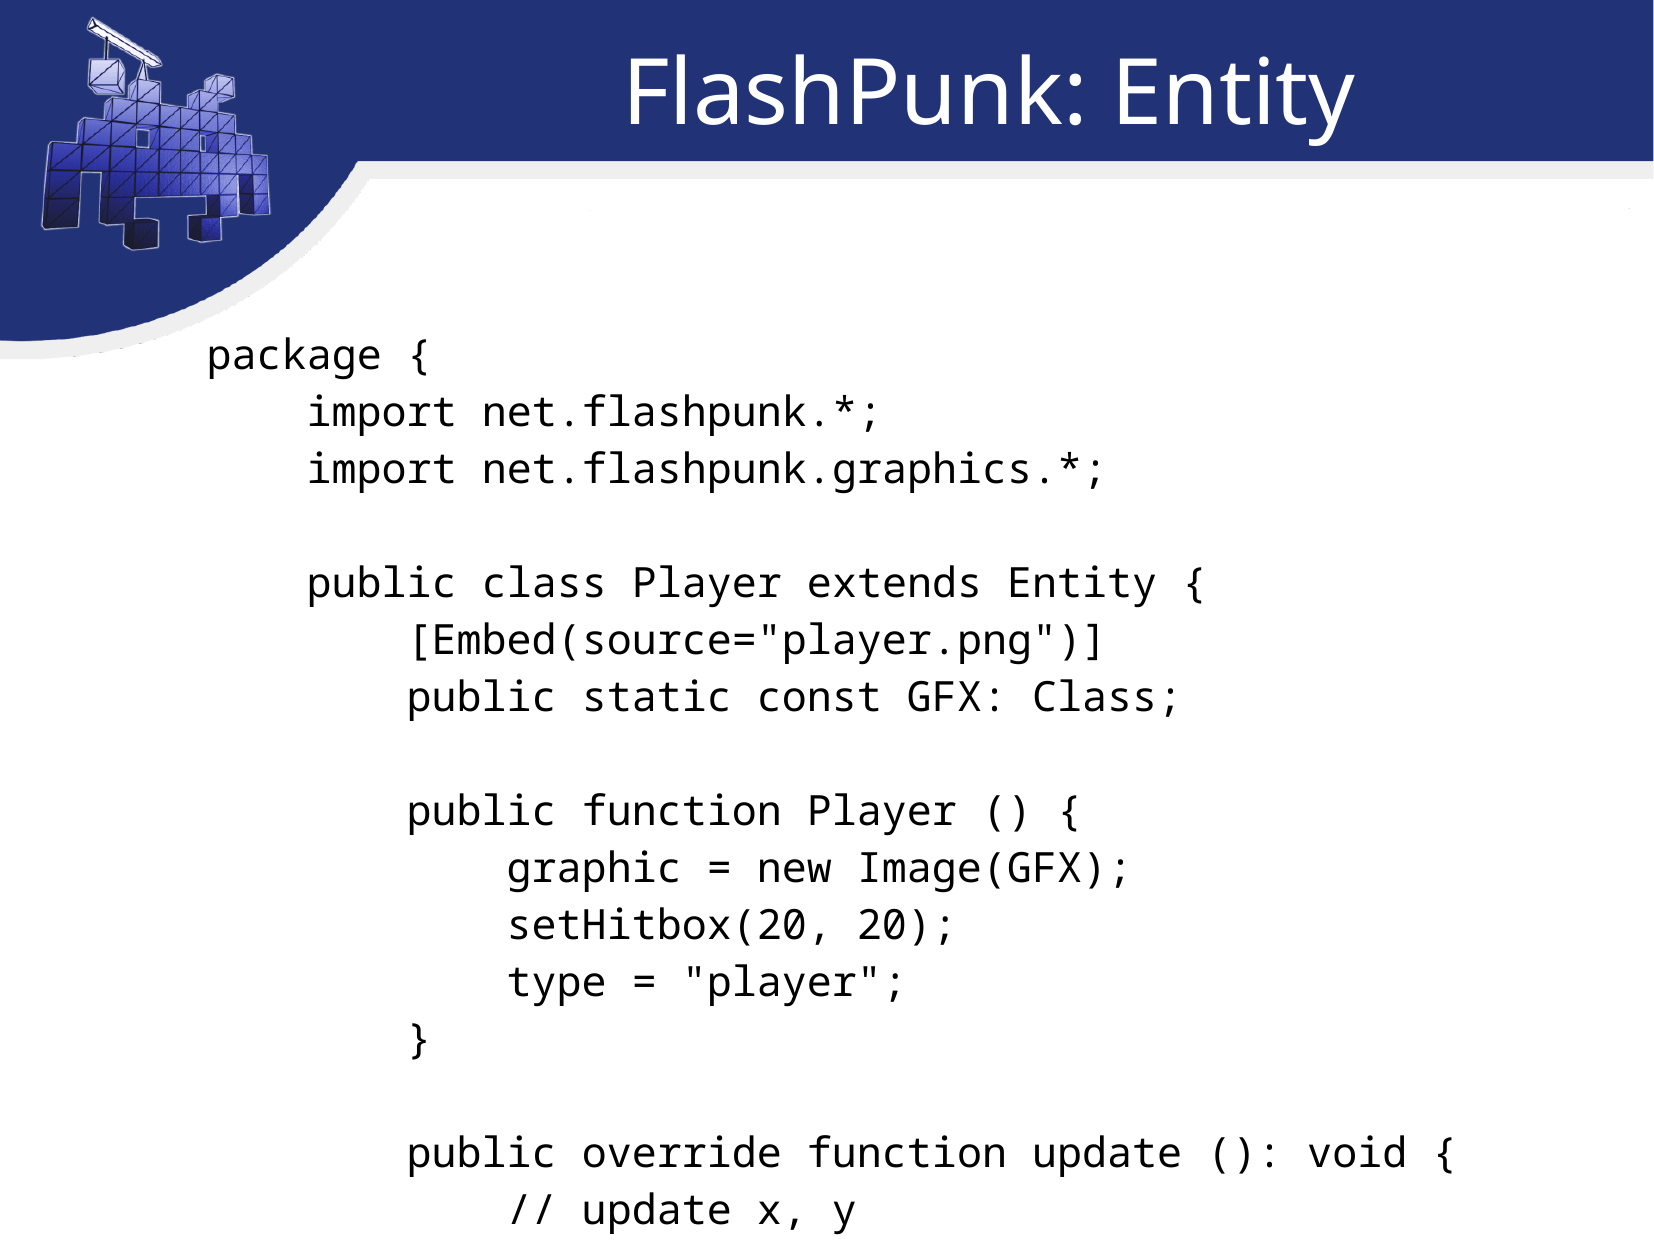

# FlashPunk: Entity
package {
 import net.flashpunk.*;
 import net.flashpunk.graphics.*;
 public class Player extends Entity {
 [Embed(source="player.png")]
 public static const GFX: Class;
 public function Player () {
 graphic = new Image(GFX);
 setHitbox(20, 20);
 type = "player";
 }
 public override function update (): void {
 // update x, y
 }
 }
}